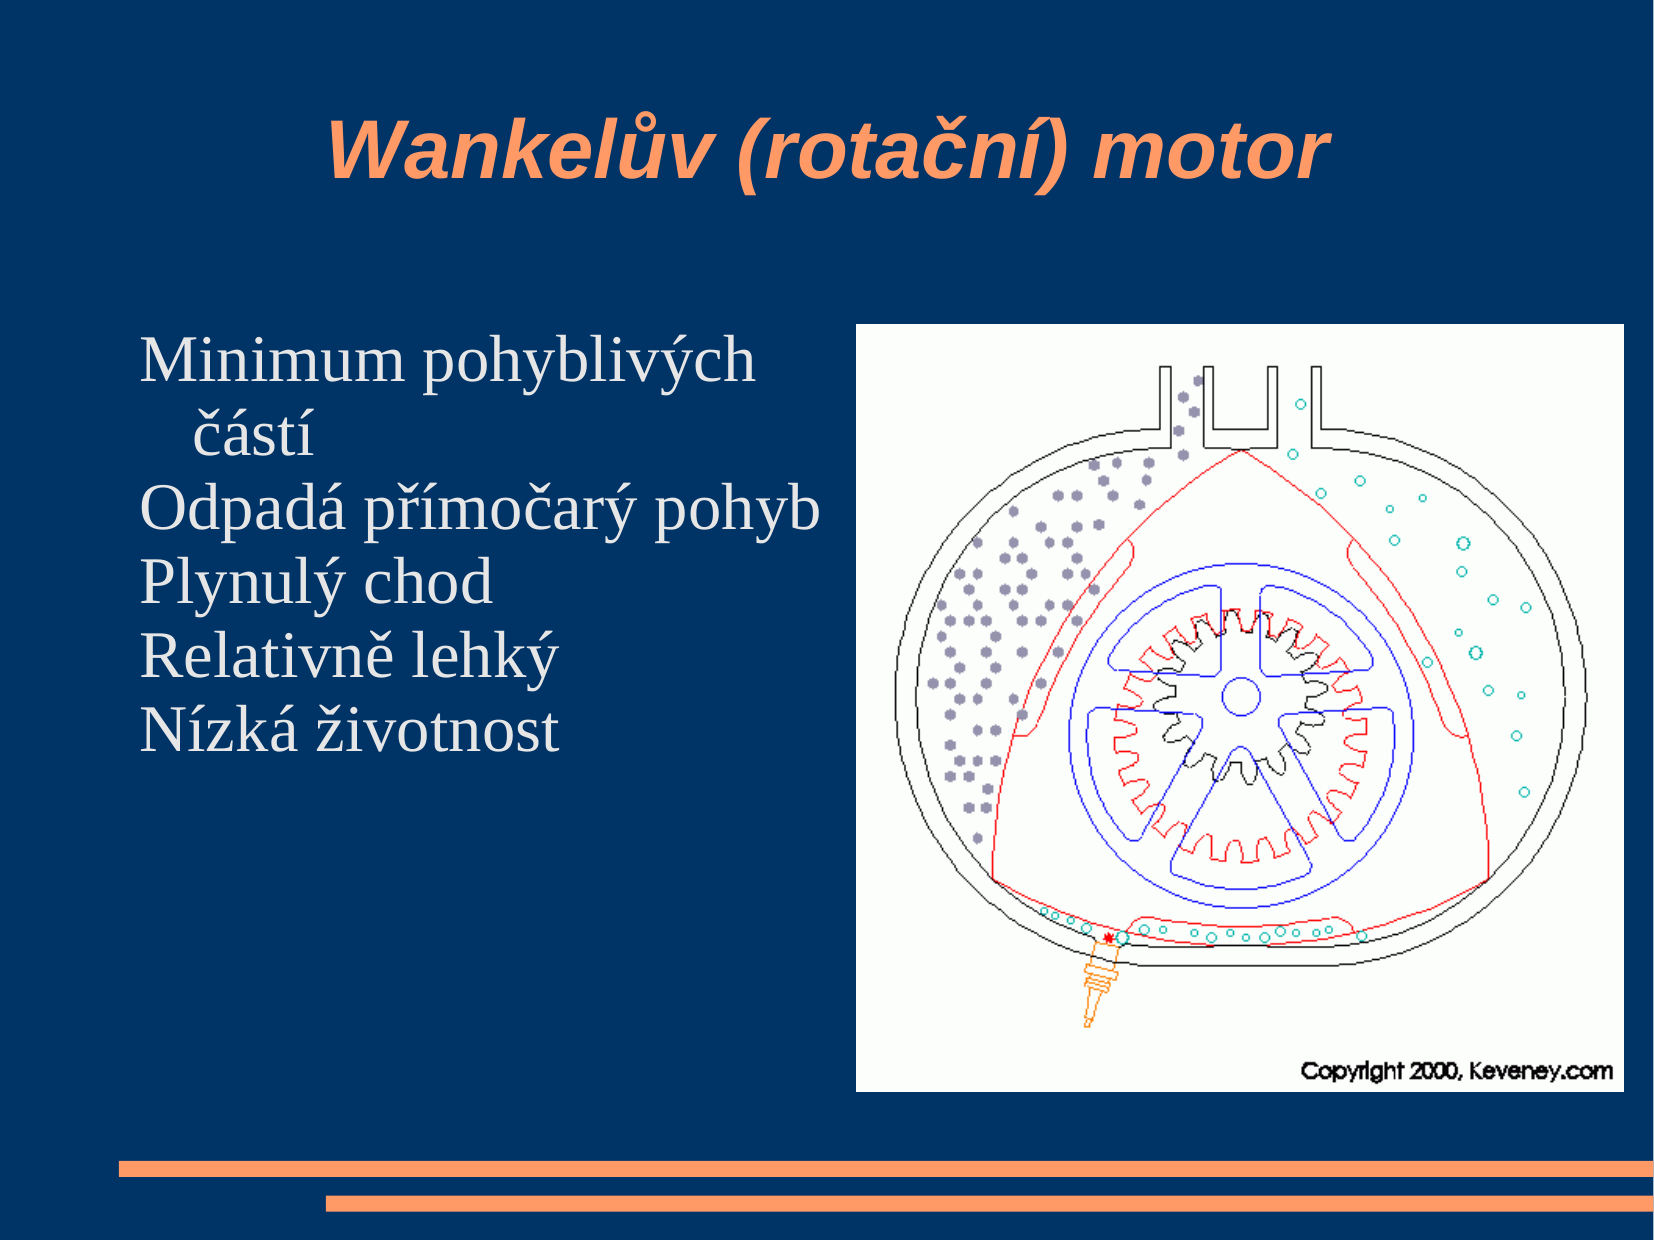

# Wankelův (rotační) motor
Minimum pohyblivých částí
Odpadá přímočarý pohyb
Plynulý chod
Relativně lehký
Nízká životnost